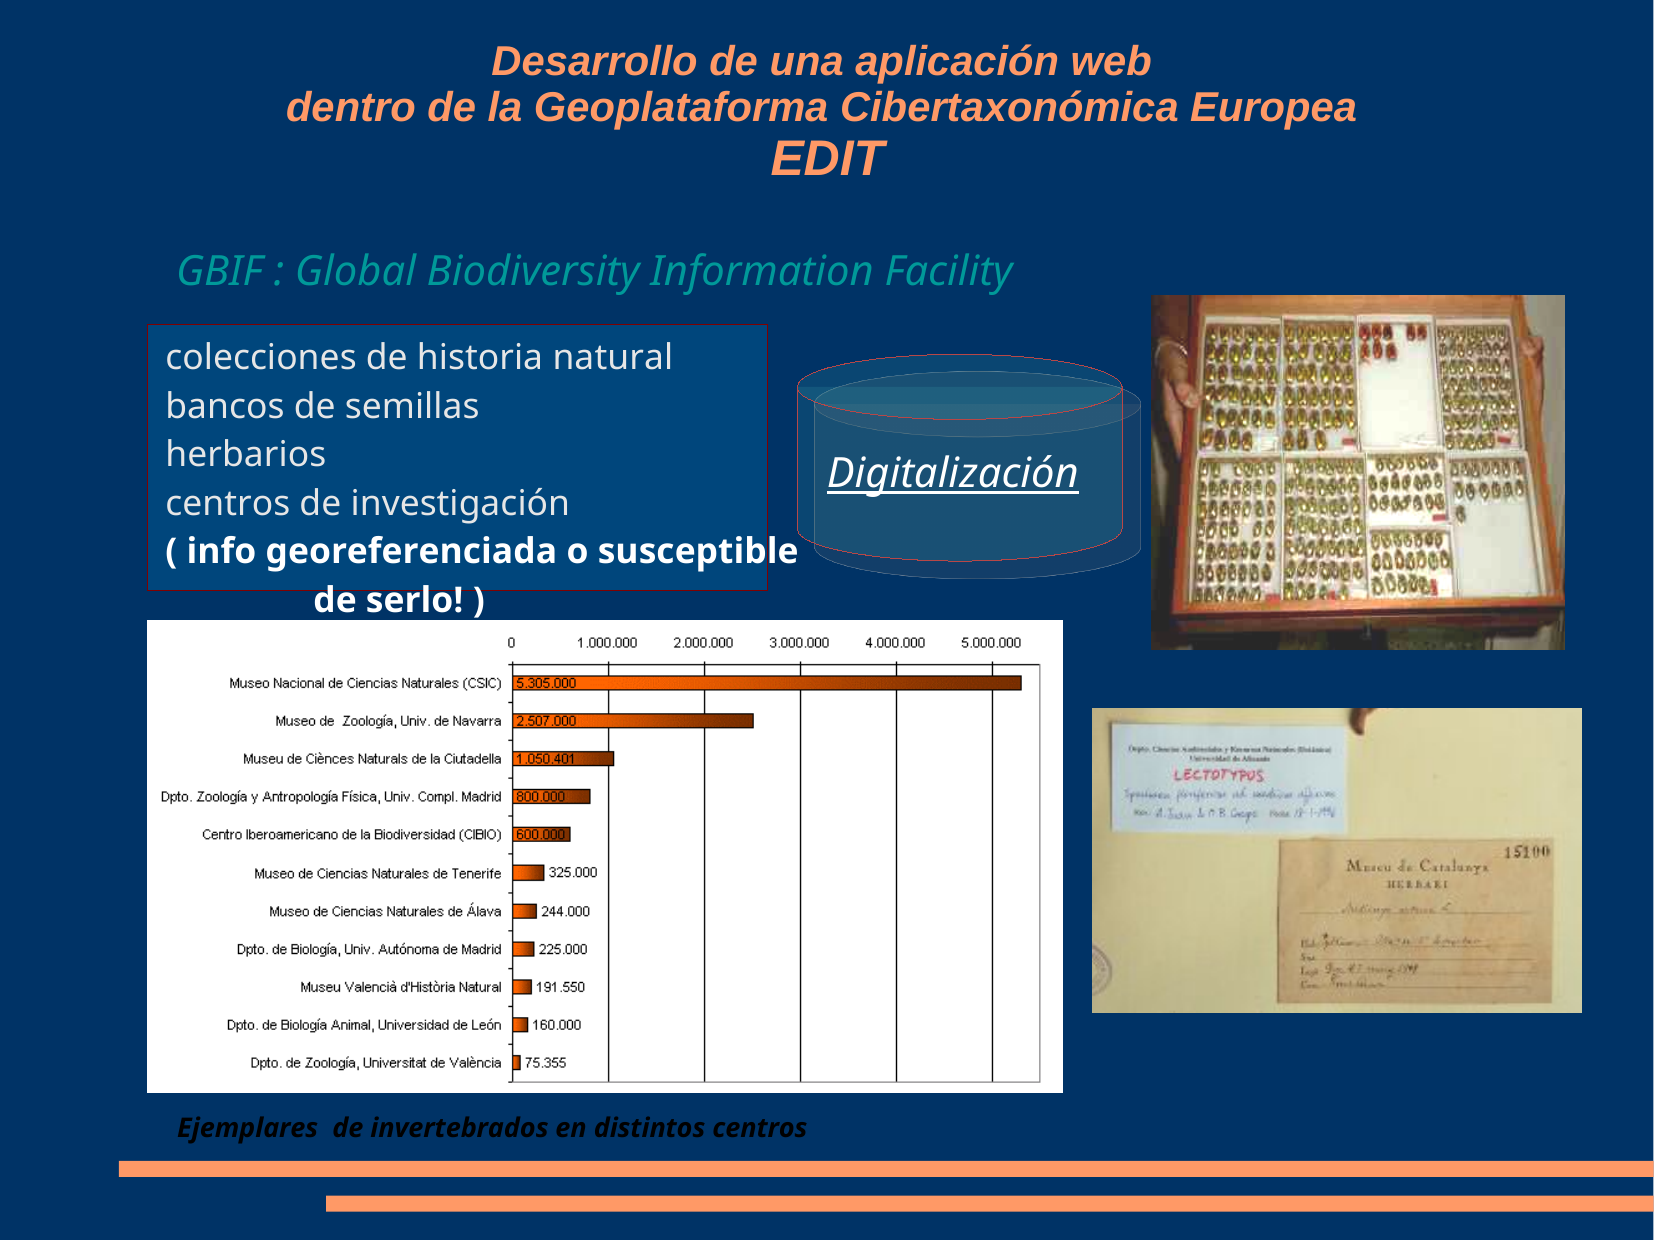

# Desarrollo de una aplicación web dentro de la Geoplataforma Cibertaxonómica Europea EDIT
 GBIF : Global Biodiversity Information Facility
colecciones de historia natural
bancos de semillas
herbarios
centros de investigación
( info georeferenciada o susceptible
 de serlo! )
Digitalización
Ejemplares de invertebrados en distintos centros